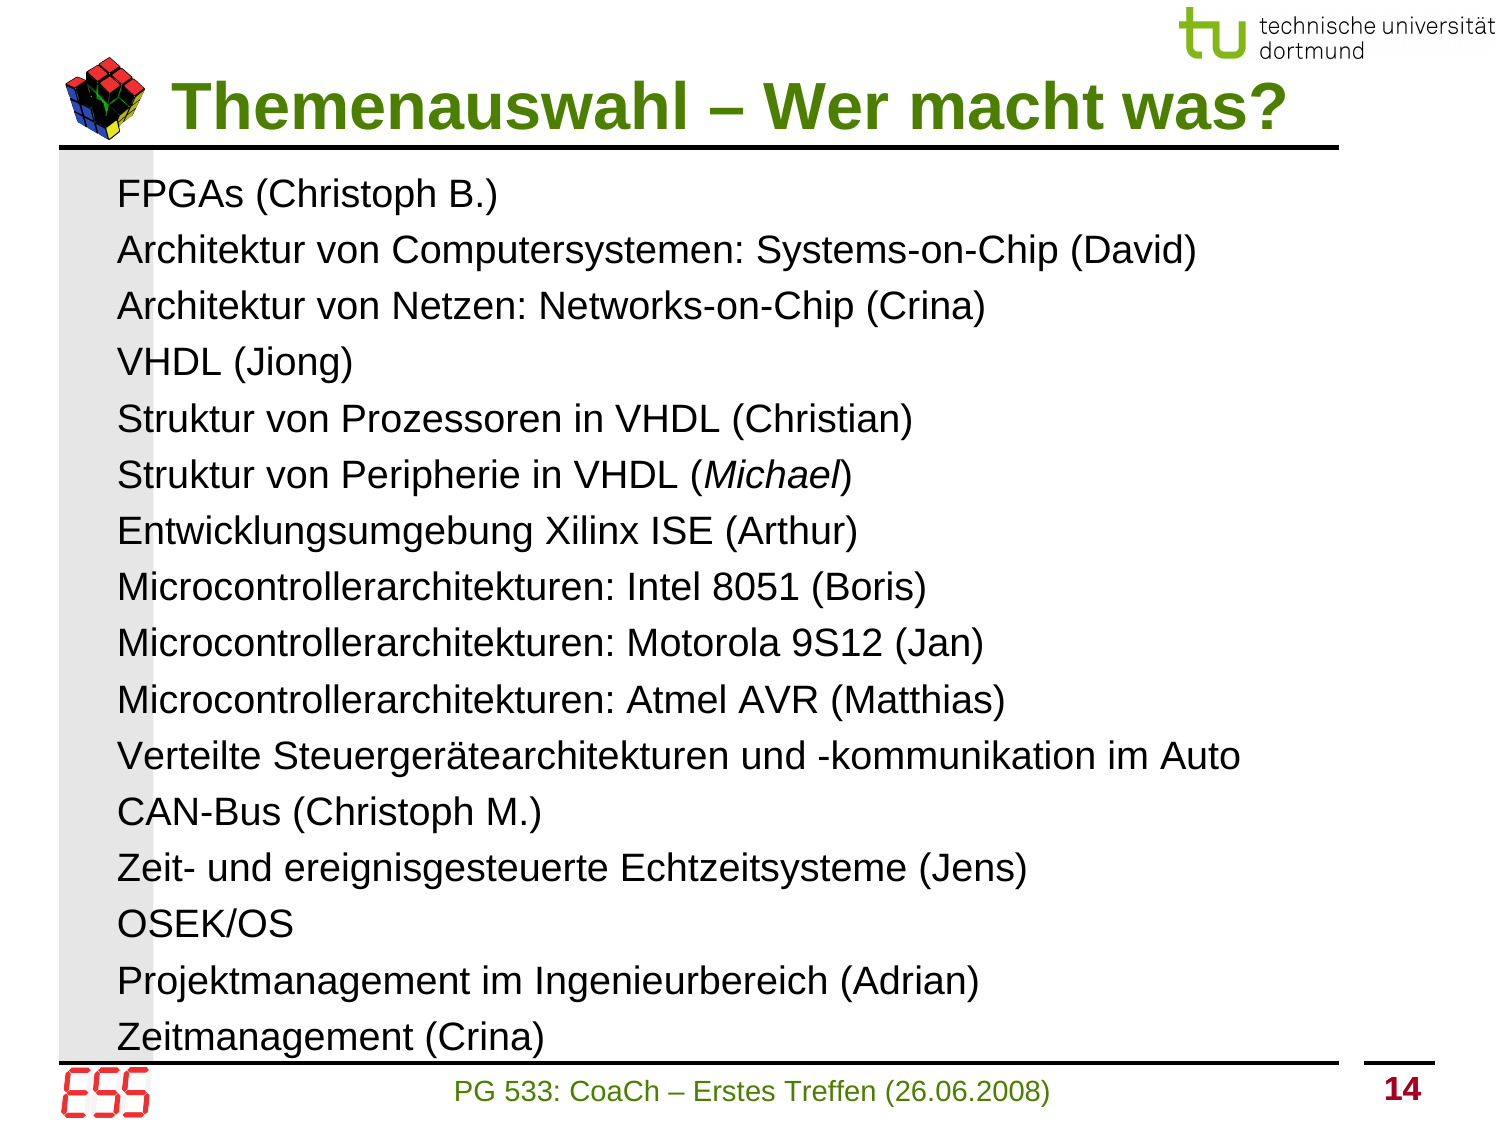

# Themenauswahl – Wer macht was?
FPGAs (Christoph B.)
Architektur von Computersystemen: Systems-on-Chip (David)
Architektur von Netzen: Networks-on-Chip (Crina)
VHDL (Jiong)
Struktur von Prozessoren in VHDL (Christian)
Struktur von Peripherie in VHDL (Michael)
Entwicklungsumgebung Xilinx ISE (Arthur)
Microcontrollerarchitekturen: Intel 8051 (Boris)
Microcontrollerarchitekturen: Motorola 9S12 (Jan)
Microcontrollerarchitekturen: Atmel AVR (Matthias)
Verteilte Steuergerätearchitekturen und -kommunikation im Auto
CAN-Bus (Christoph M.)
Zeit- und ereignisgesteuerte Echtzeitsysteme (Jens)
OSEK/OS
Projektmanagement im Ingenieurbereich (Adrian)
Zeitmanagement (Crina)